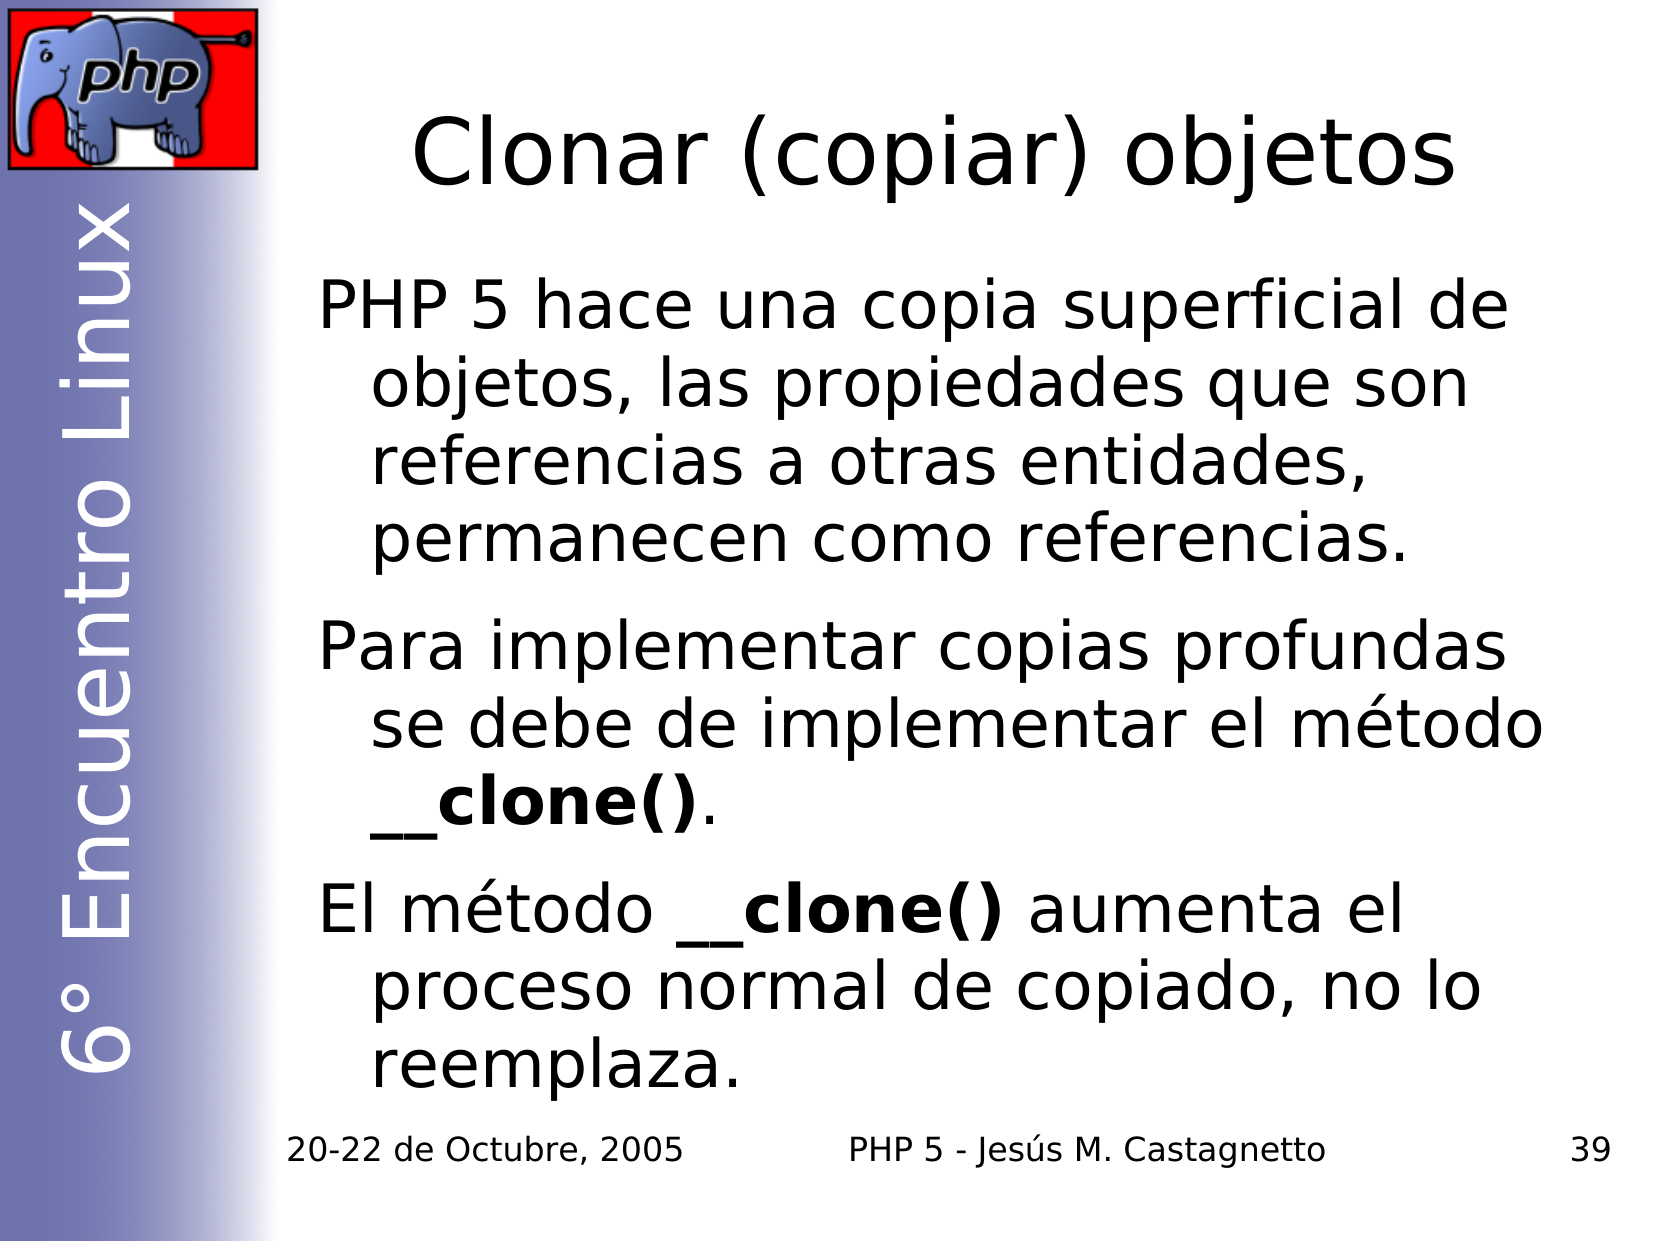

# Clonar (copiar) objetos
PHP 5 hace una copia superficial de objetos, las propiedades que son referencias a otras entidades, permanecen como referencias.
Para implementar copias profundas se debe de implementar el método __clone().
El método __clone() aumenta el proceso normal de copiado, no lo reemplaza.
20-22 de Octubre, 2005
PHP 5 - Jesús M. Castagnetto
39